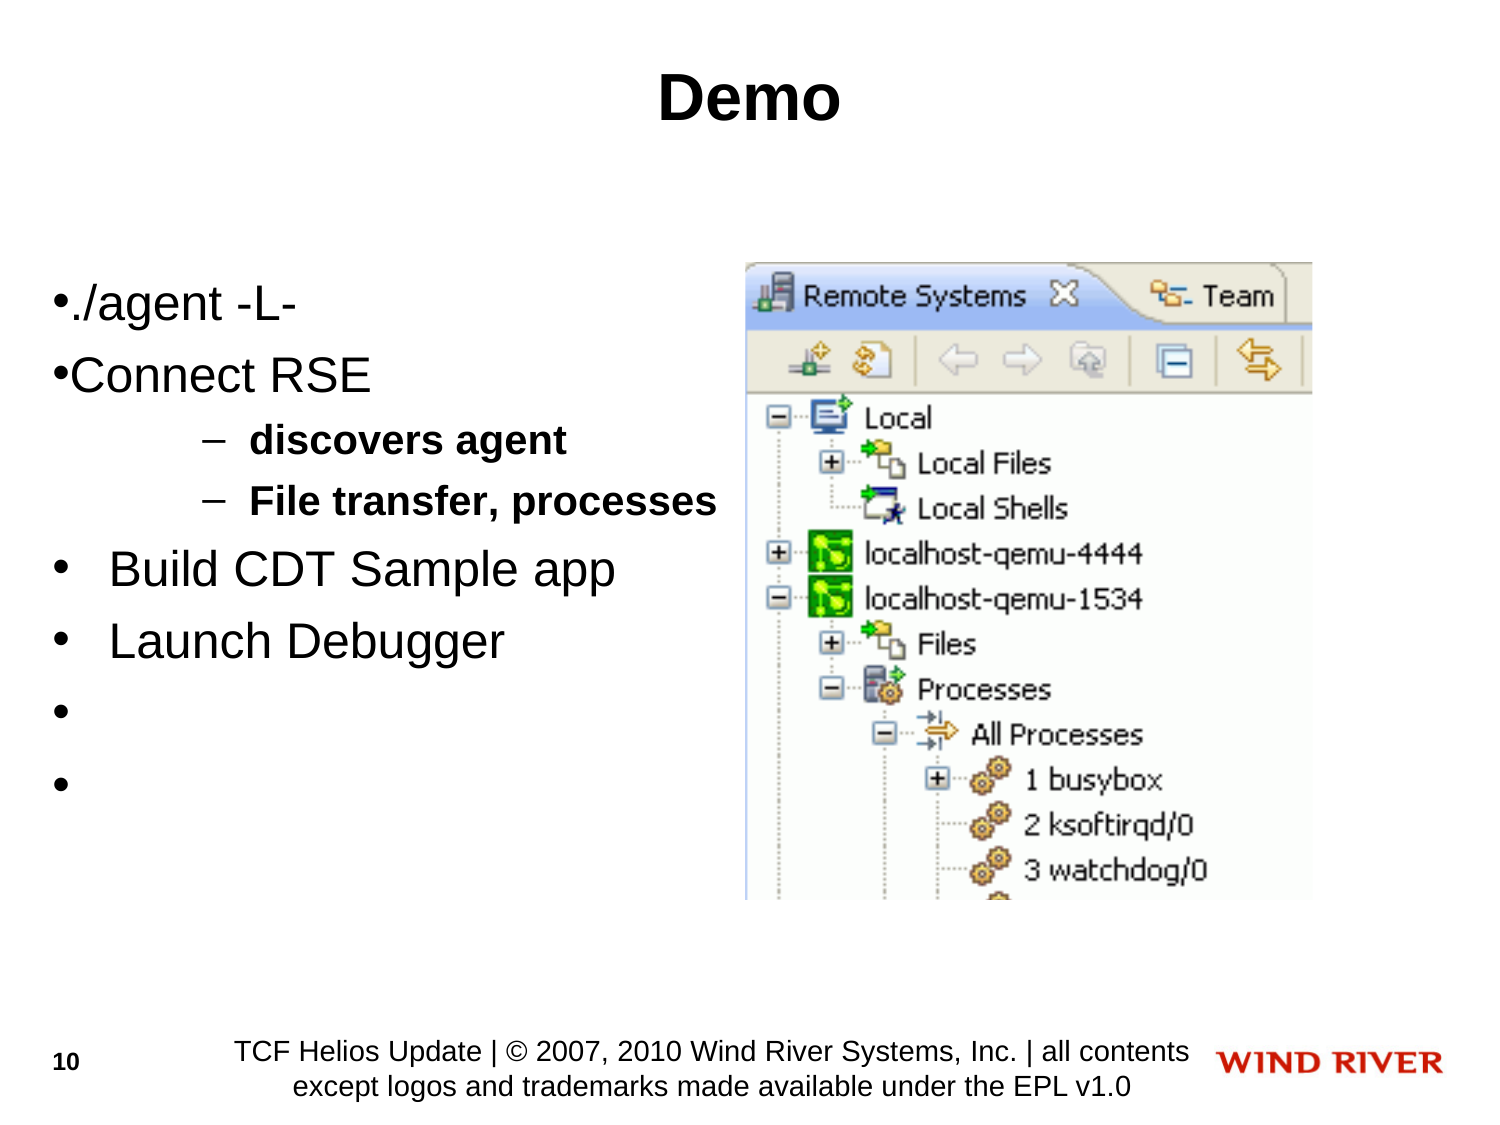

# Demo
./agent -L-
Connect RSE
discovers agent
File transfer, processes
Build CDT Sample app
Launch Debugger
TCF Helios Update | © 2007, 2010 Wind River Systems, Inc. | all contents except logos and trademarks made available under the EPL v1.0